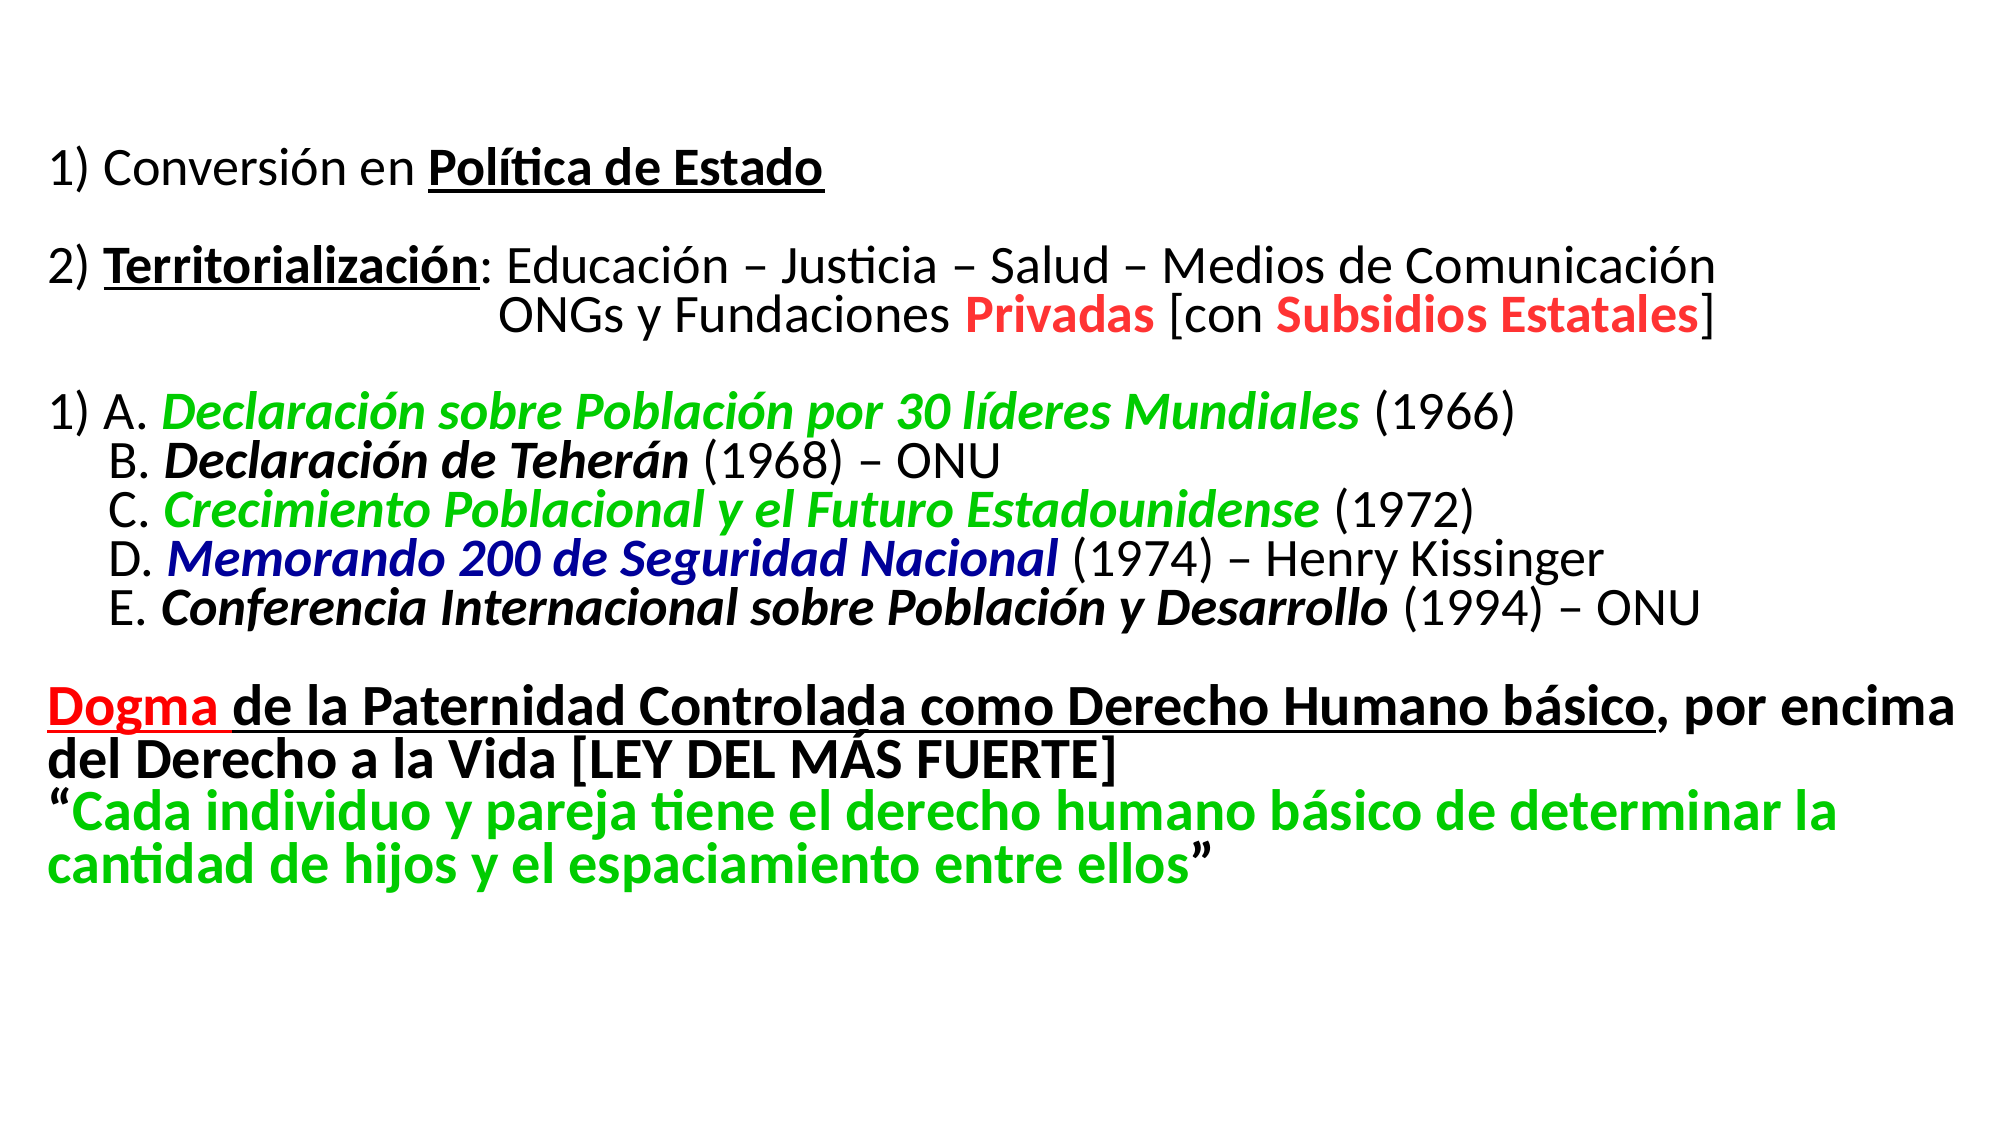

# 1) Conversión en Política de Estado 2) Territorialización: Educación – Justicia – Salud – Medios de Comunicación ONGs y Fundaciones Privadas [con Subsidios Estatales] 1) A. Declaración sobre Población por 30 líderes Mundiales (1966) B. Declaración de Teherán (1968) – ONU C. Crecimiento Poblacional y el Futuro Estadounidense (1972) D. Memorando 200 de Seguridad Nacional (1974) – Henry Kissinger E. Conferencia Internacional sobre Población y Desarrollo (1994) – ONU Dogma de la Paternidad Controlada como Derecho Humano básico, por encima del Derecho a la Vida [LEY DEL MÁS FUERTE] “Cada individuo y pareja tiene el derecho humano básico de determinar la cantidad de hijos y el espaciamiento entre ellos”